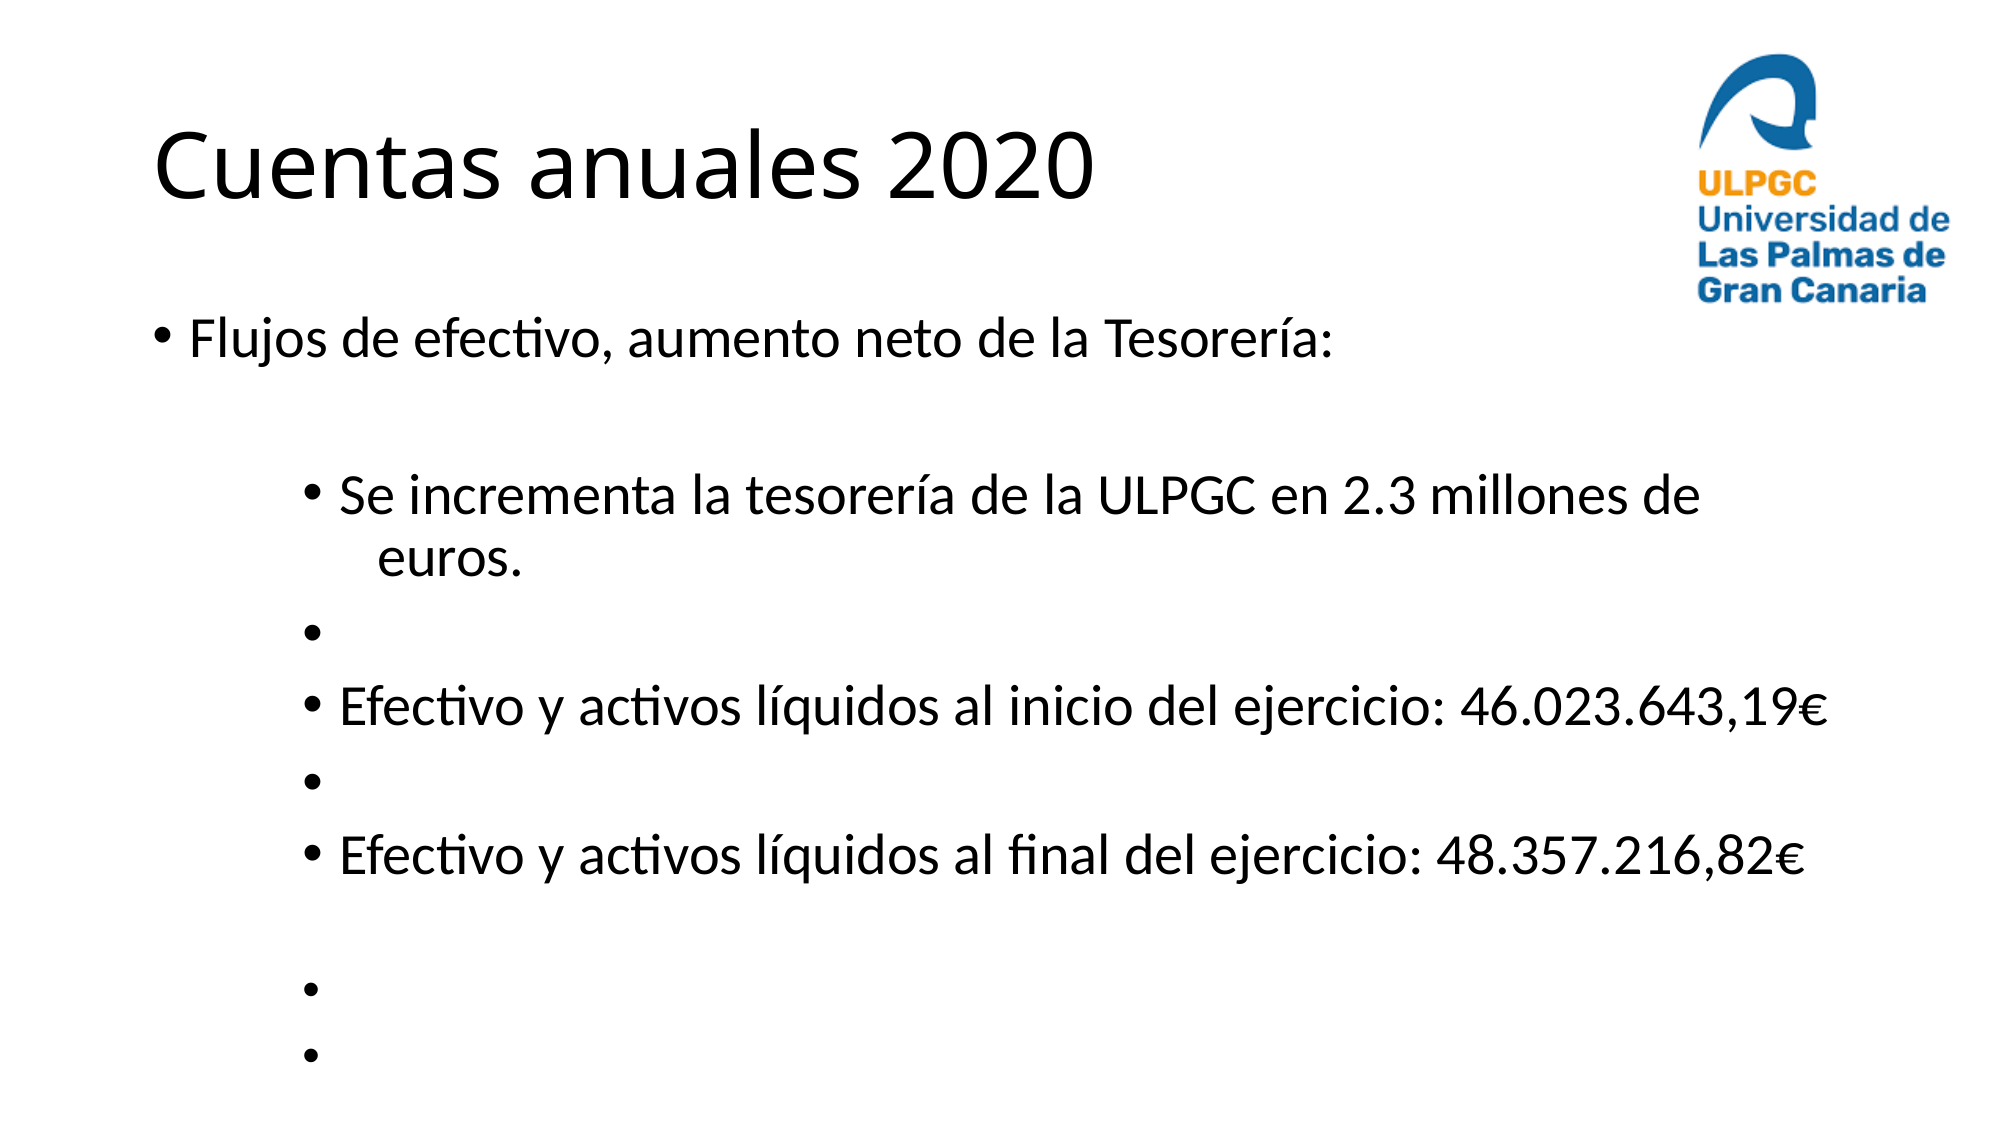

# Cuentas anuales 2020
Flujos de efectivo, aumento neto de la Tesorería:
Se incrementa la tesorería de la ULPGC en 2.3 millones de euros.
Efectivo y activos líquidos al inicio del ejercicio: 46.023.643,19€
Efectivo y activos líquidos al final del ejercicio: 48.357.216,82€